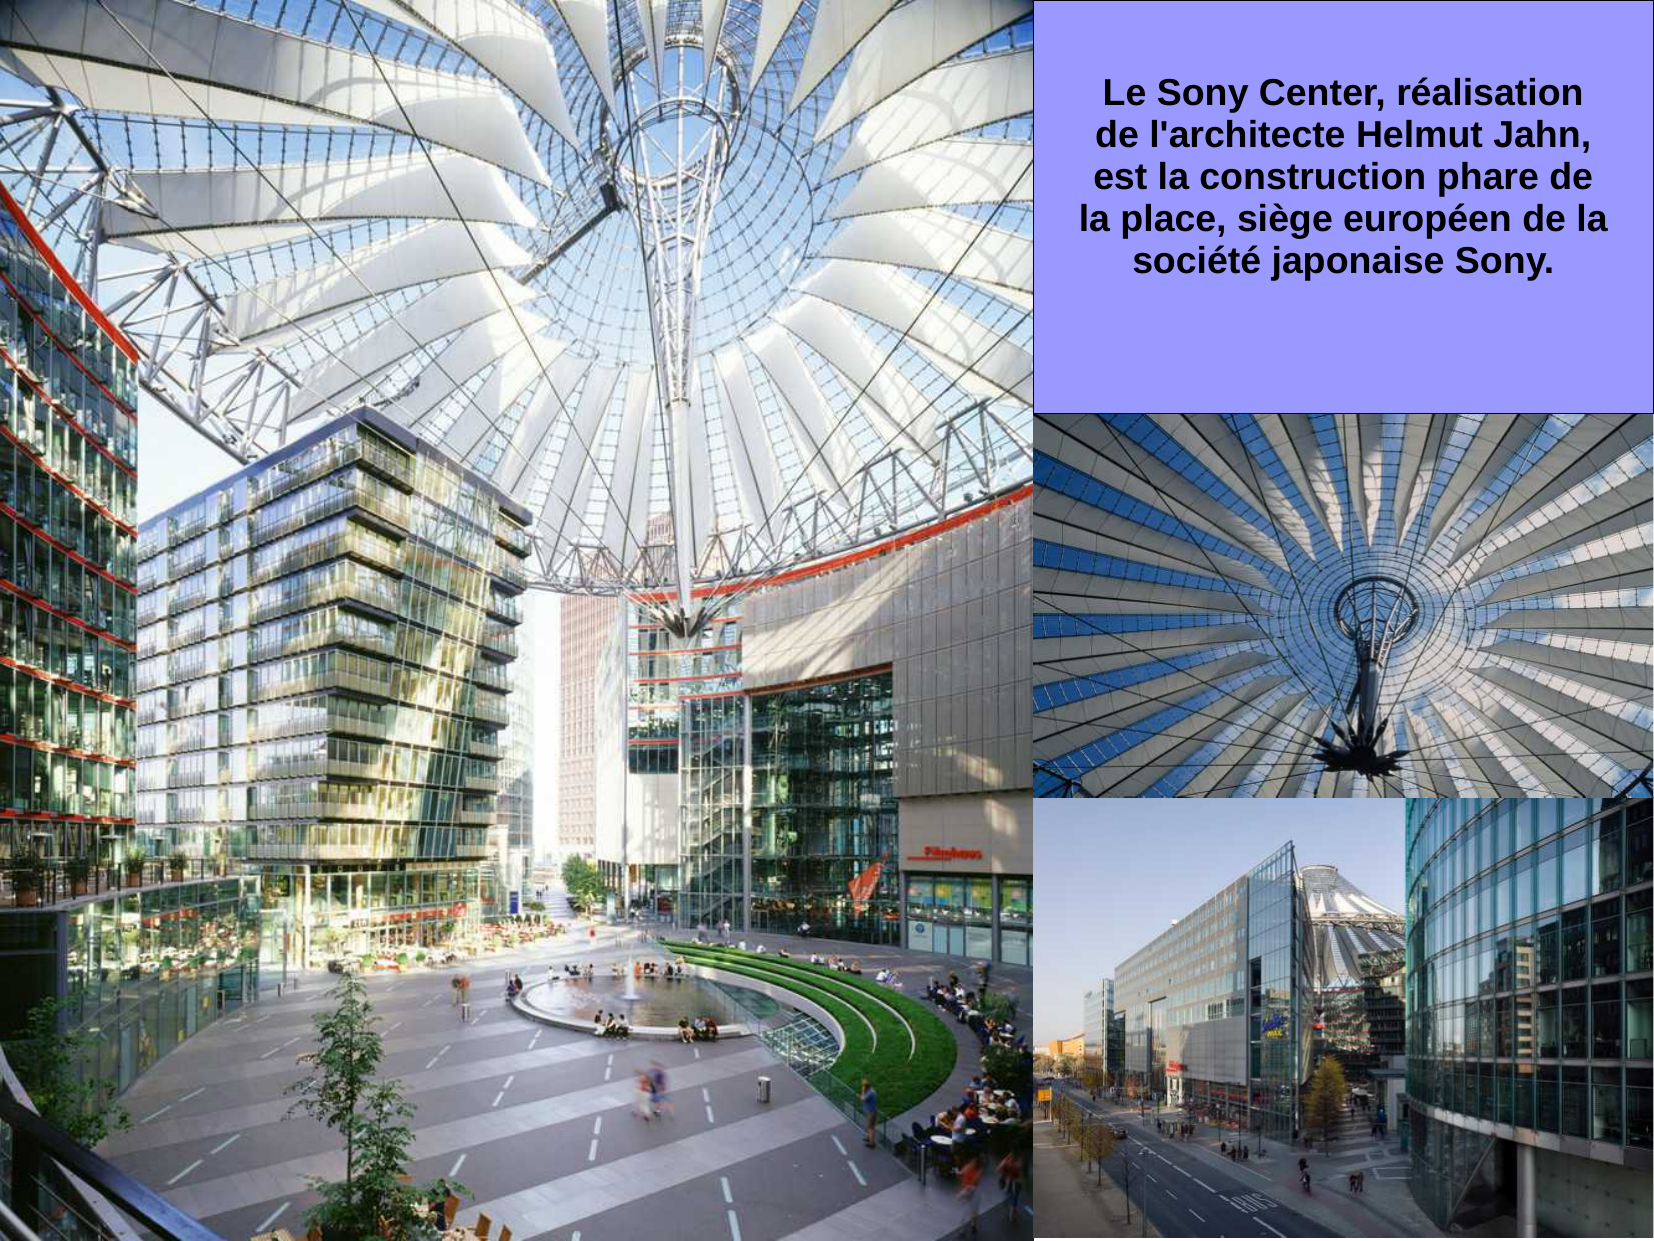

Le Sony Center, réalisation de l'architecte Helmut Jahn, est la construction phare de la place, siège européen de la société japonaise Sony.